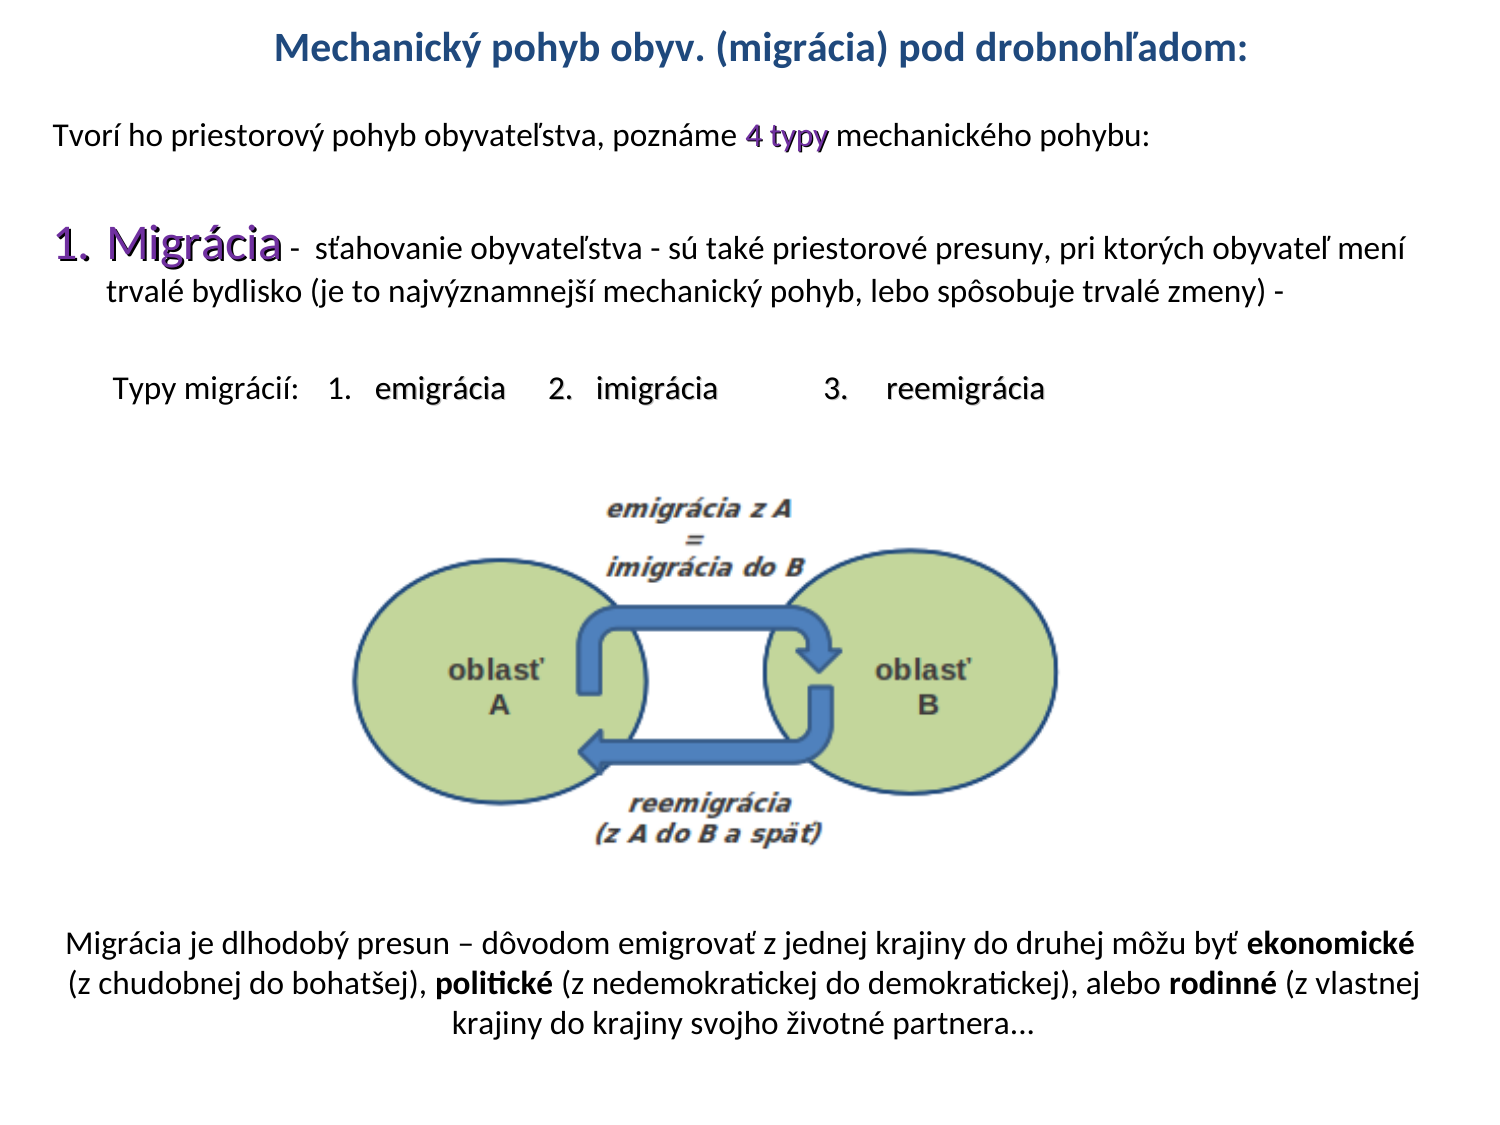

Mechanický pohyb obyv. (migrácia) pod drobnohľadom:
Tvorí ho priestorový pohyb obyvateľstva, poznáme 4 typy mechanického pohybu:
Migrácia - sťahovanie obyvateľstva - sú také priestorové presuny, pri ktorých obyvateľ mení trvalé bydlisko (je to najvýznamnejší mechanický pohyb, lebo spôsobuje trvalé zmeny) -
 Typy migrácií:	1. emigrácia	2. imigrácia 3. reemigrácia
Migrácia je dlhodobý presun – dôvodom emigrovať z jednej krajiny do druhej môžu byť ekonomické (z chudobnej do bohatšej), politické (z nedemokratickej do demokratickej), alebo rodinné (z vlastnej krajiny do krajiny svojho životné partnera...